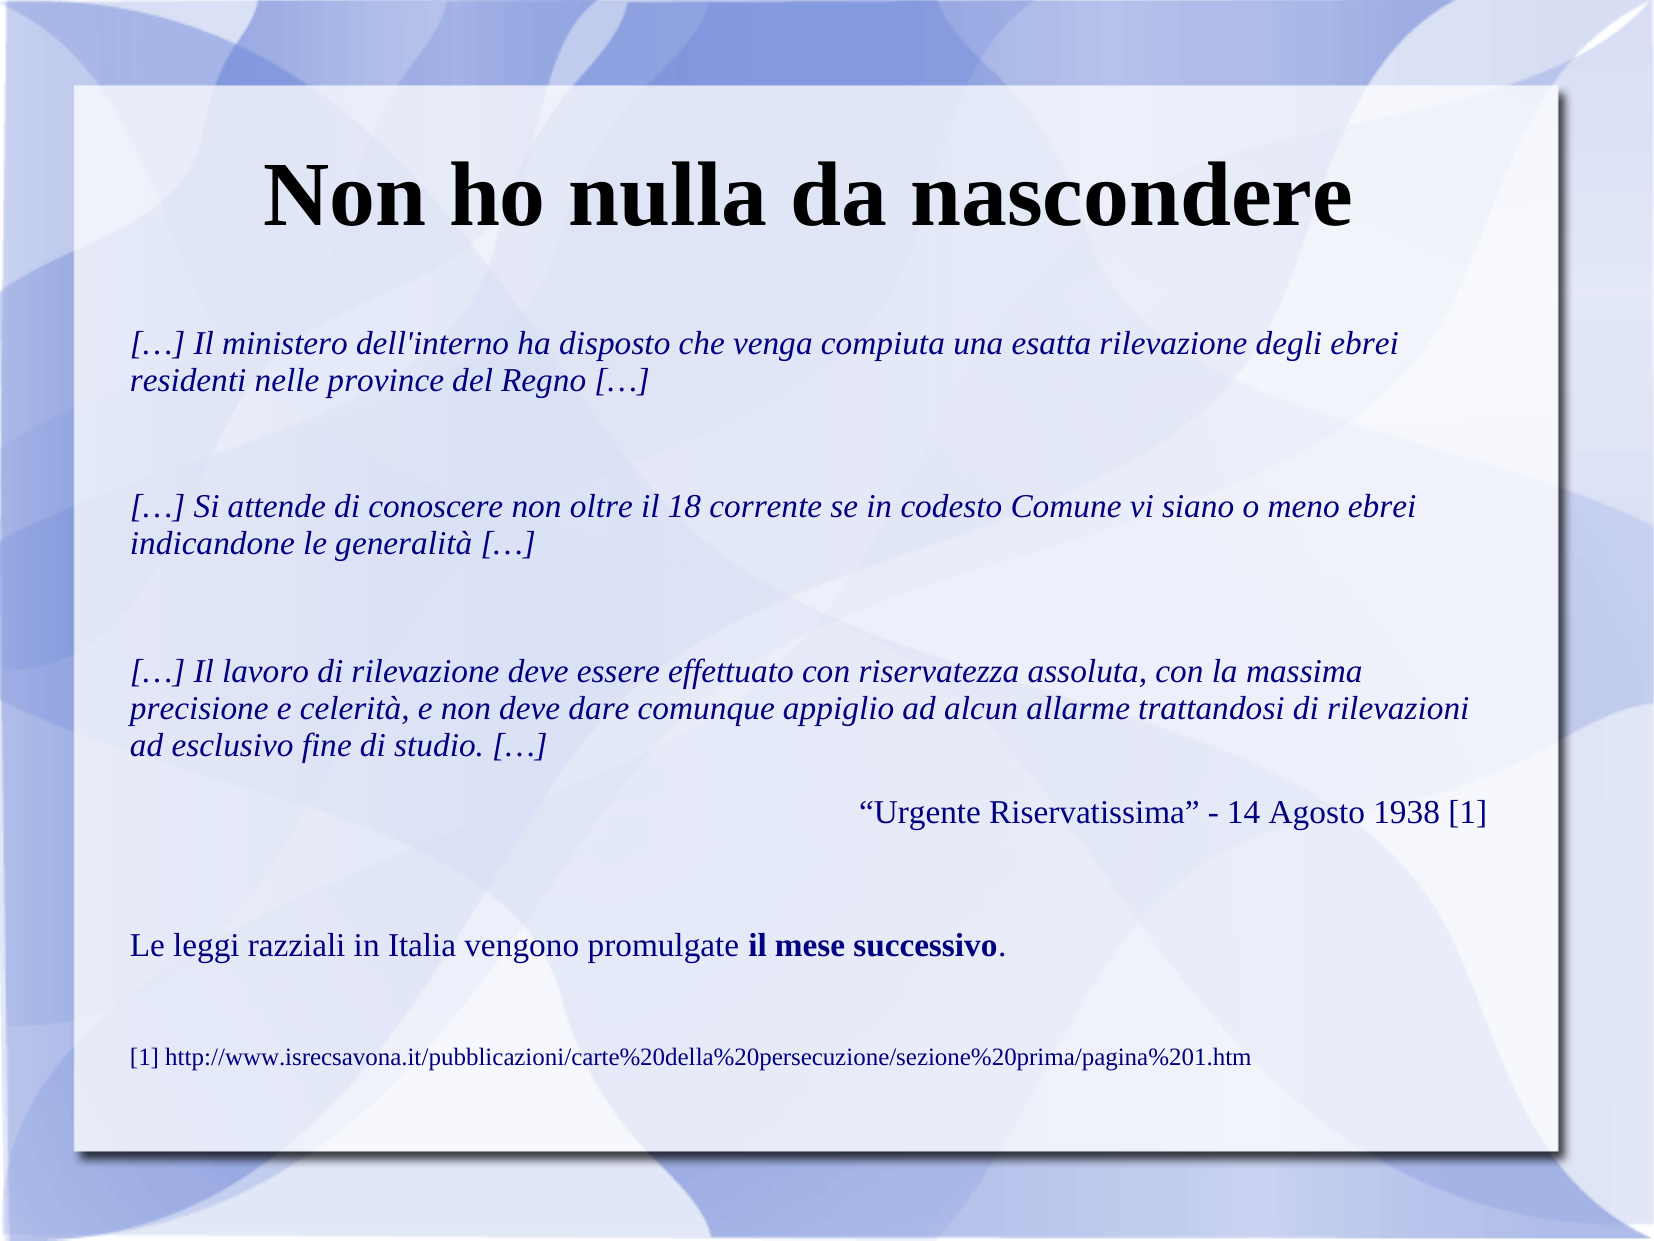

# Non ho nulla da nascondere
[…] Il ministero dell'interno ha disposto che venga compiuta una esatta rilevazione degli ebrei residenti nelle province del Regno […]
[…] Si attende di conoscere non oltre il 18 corrente se in codesto Comune vi siano o meno ebrei indicandone le generalità […]
[…] Il lavoro di rilevazione deve essere effettuato con riservatezza assoluta, con la massima precisione e celerità, e non deve dare comunque appiglio ad alcun allarme trattandosi di rilevazioni ad esclusivo fine di studio. […]
“Urgente Riservatissima” - 14 Agosto 1938 [1]
Le leggi razziali in Italia vengono promulgate il mese successivo.
[1] http://www.isrecsavona.it/pubblicazioni/carte%20della%20persecuzione/sezione%20prima/pagina%201.htm